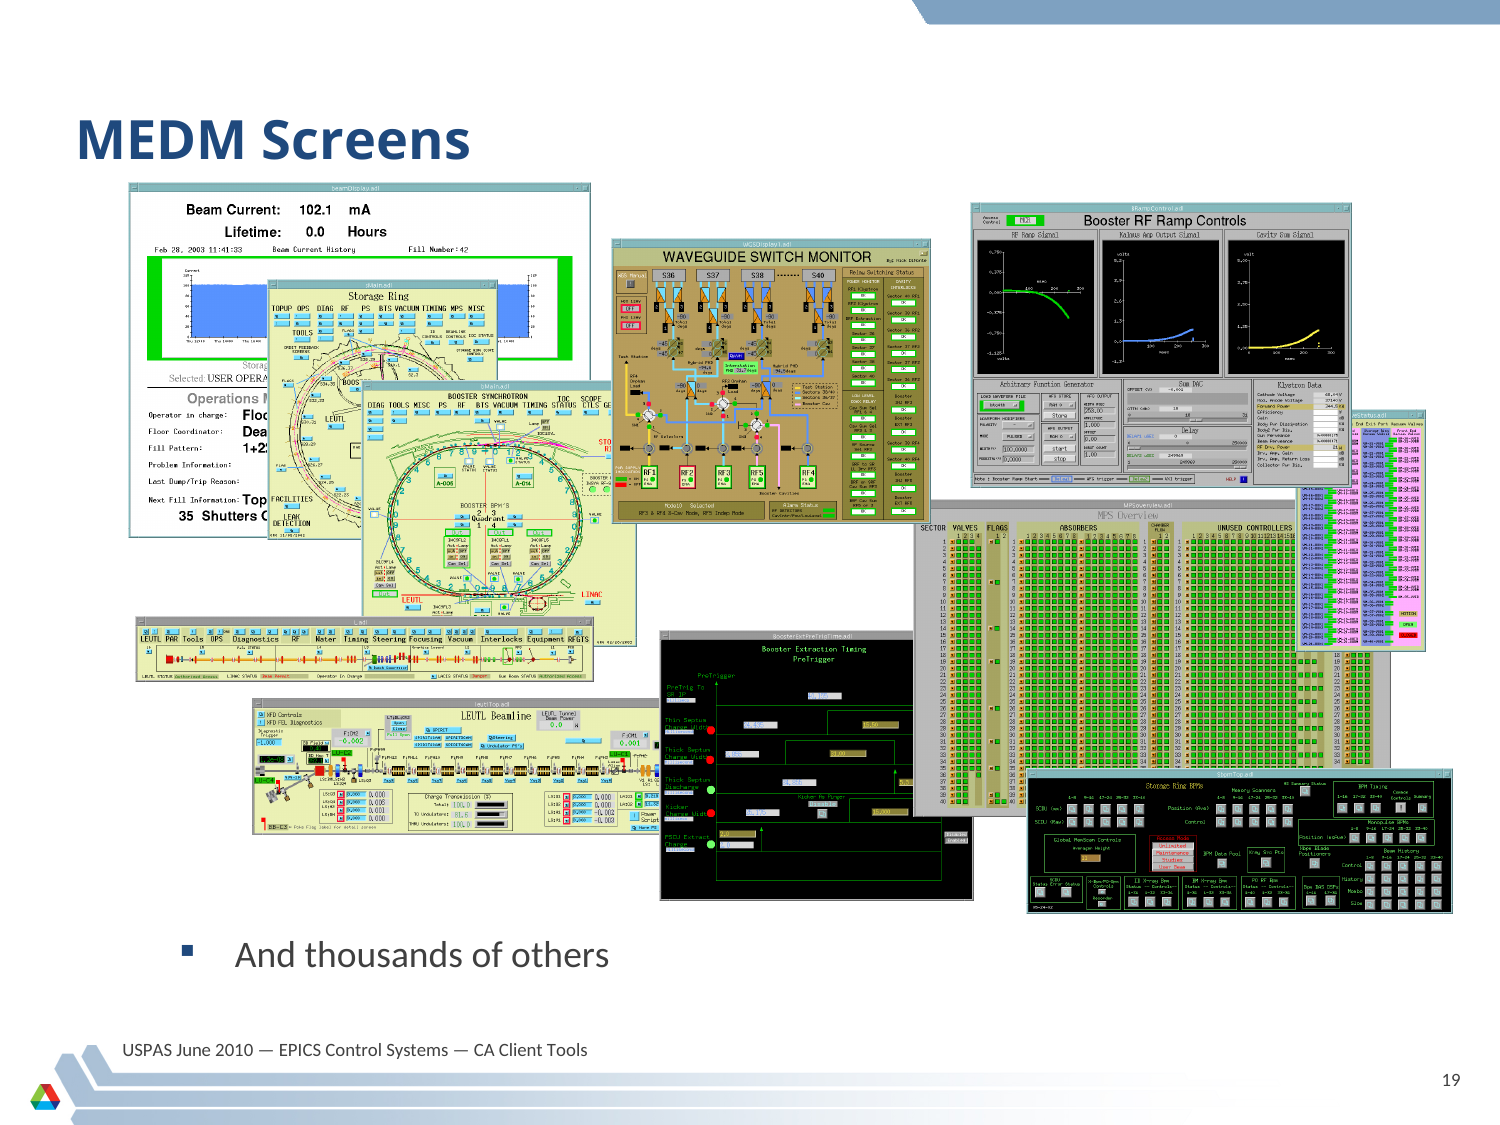

# MEDM Screens
And thousands of others
USPAS June 2010 — EPICS Control Systems — CA Client Tools
19